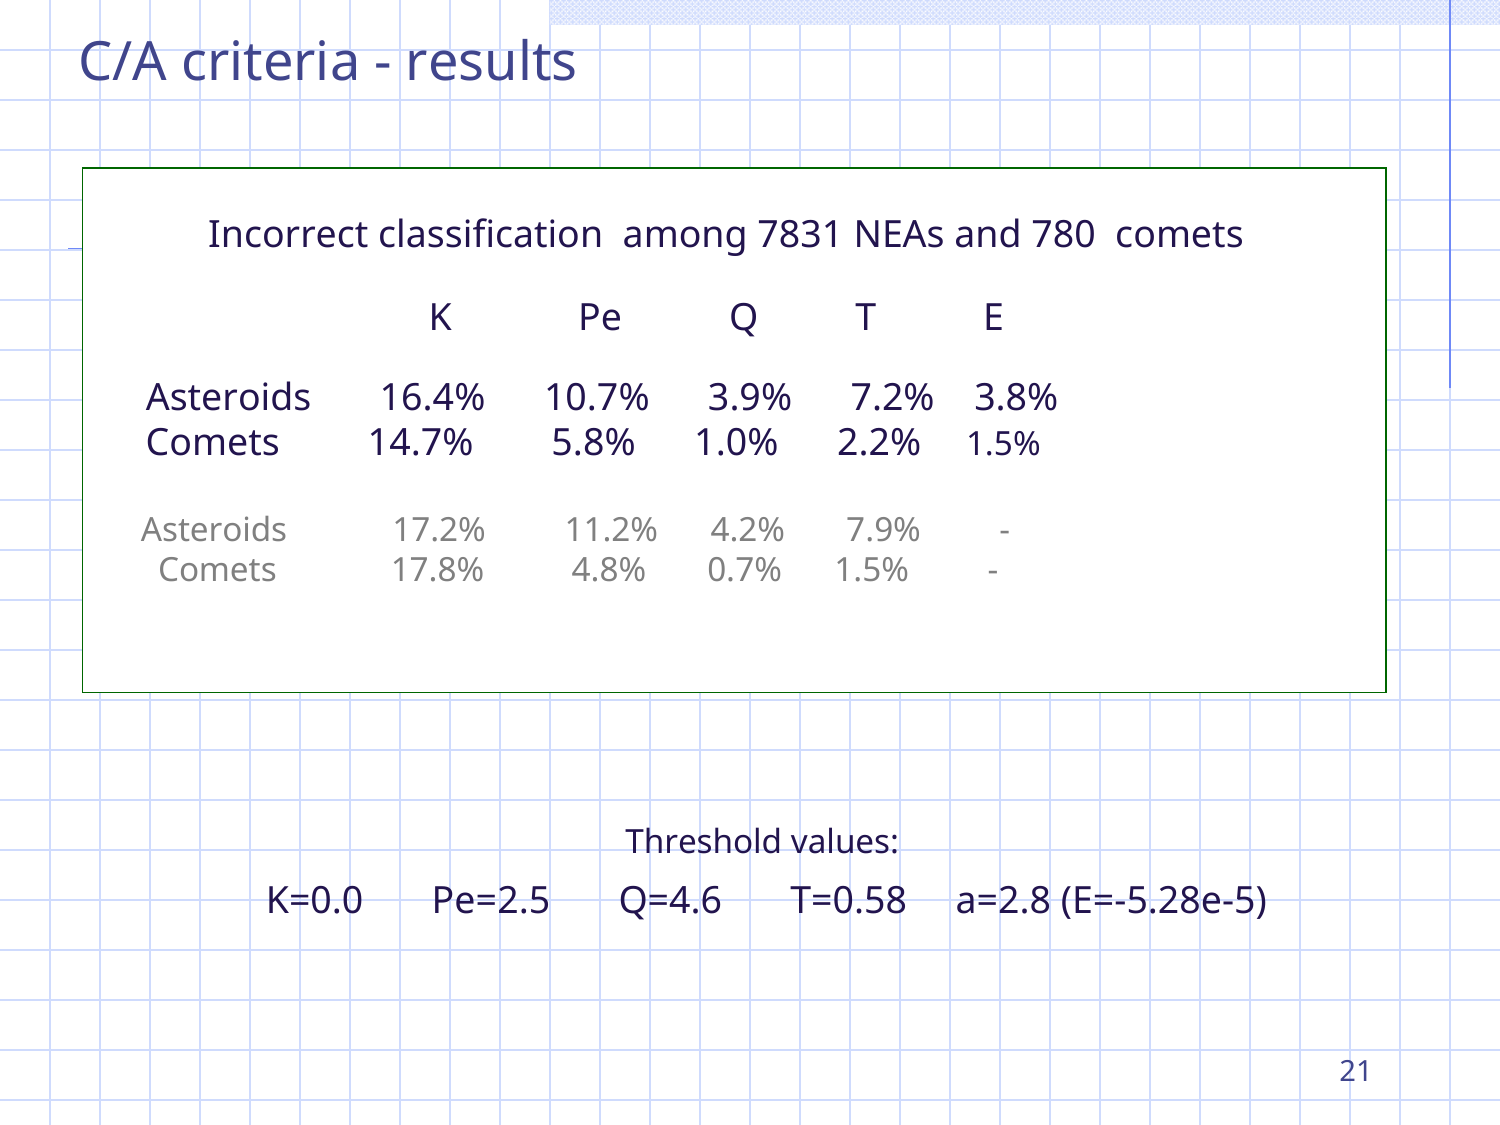

C/A criteria - results
Incorrect classification among 7831 NEAs and 780 comets
 	 K Pe Q T E
 Asteroids 16.4% 10.7% 3.9% 7.2% 3.8%
 Comets 14.7% 5.8% 1.0% 2.2% 1.5%
 Asteroids 17.2% 11.2% 4.2% 7.9% -
 Comets 17.8% 4.8% 0.7% 1.5% -
Threshold values:
K=0.0 Pe=2.5 Q=4.6 T=0.58 a=2.8 (E=-5.28e-5)
21